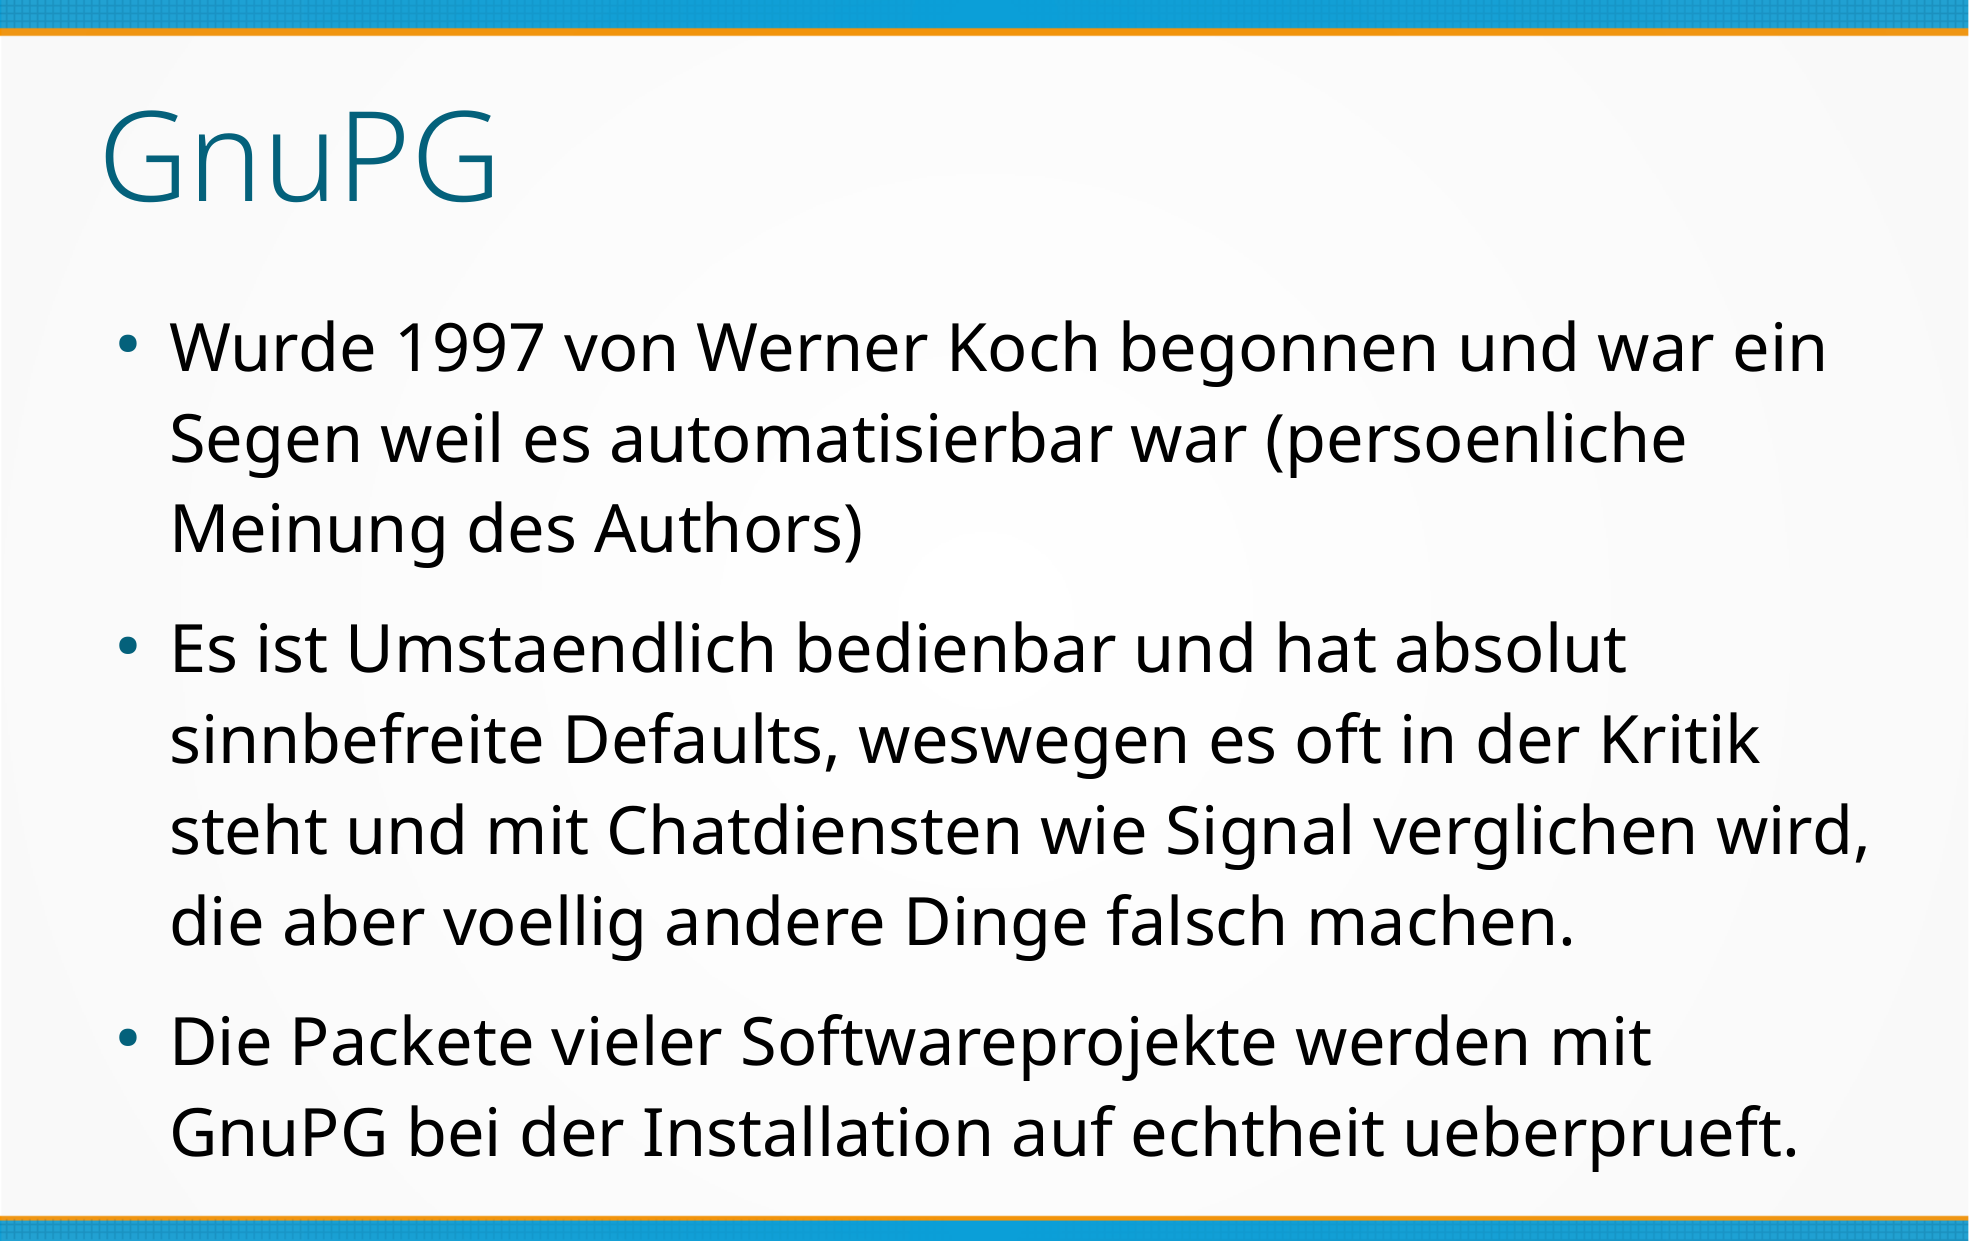

# GnuPG
Wurde 1997 von Werner Koch begonnen und war ein Segen weil es automatisierbar war (persoenliche Meinung des Authors)
Es ist Umstaendlich bedienbar und hat absolut sinnbefreite Defaults, weswegen es oft in der Kritik steht und mit Chatdiensten wie Signal verglichen wird, die aber voellig andere Dinge falsch machen.
Die Packete vieler Softwareprojekte werden mit GnuPG bei der Installation auf echtheit ueberprueft.